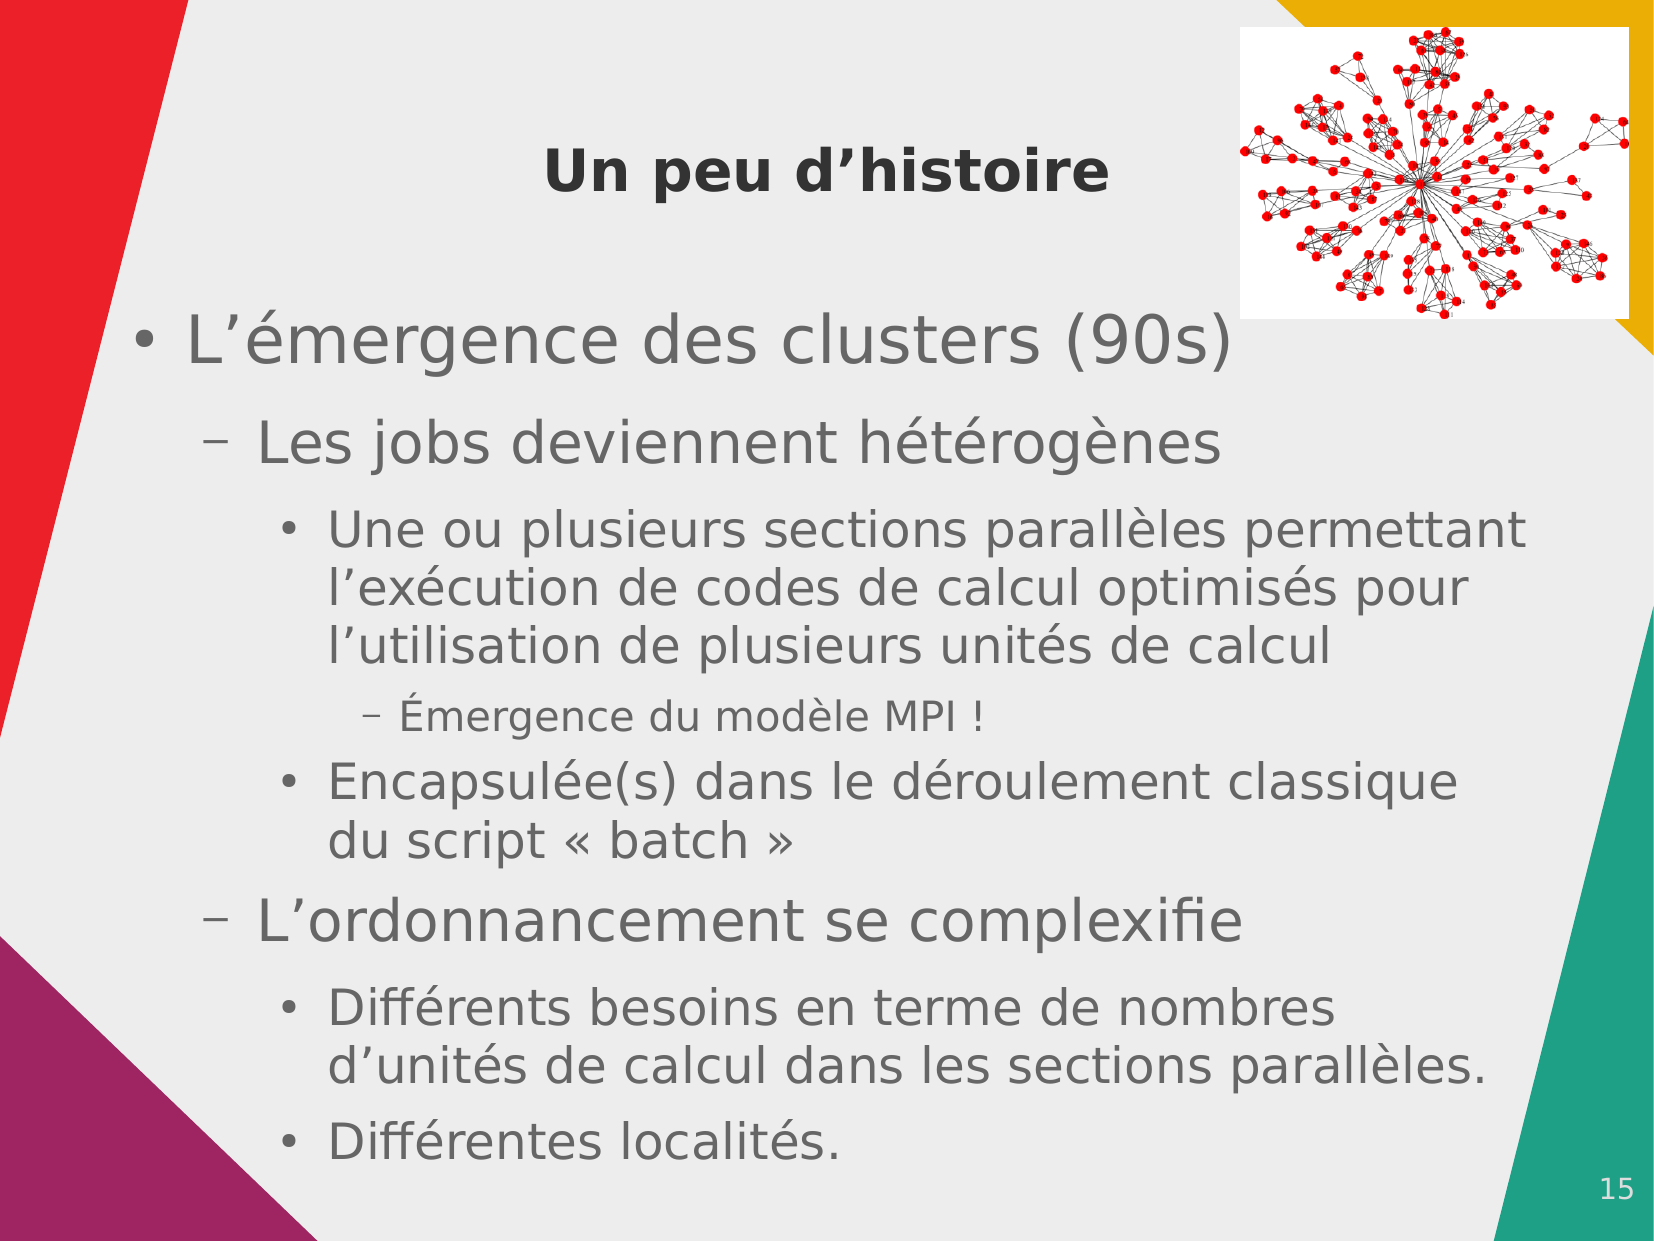

# Un peu d’histoire
L’émergence des clusters (90s)
Les jobs deviennent hétérogènes
Une ou plusieurs sections parallèles permettant l’exécution de codes de calcul optimisés pour l’utilisation de plusieurs unités de calcul
Émergence du modèle MPI !
Encapsulée(s) dans le déroulement classique du script « batch »
L’ordonnancement se complexifie
Différents besoins en terme de nombres d’unités de calcul dans les sections parallèles.
Différentes localités.
15